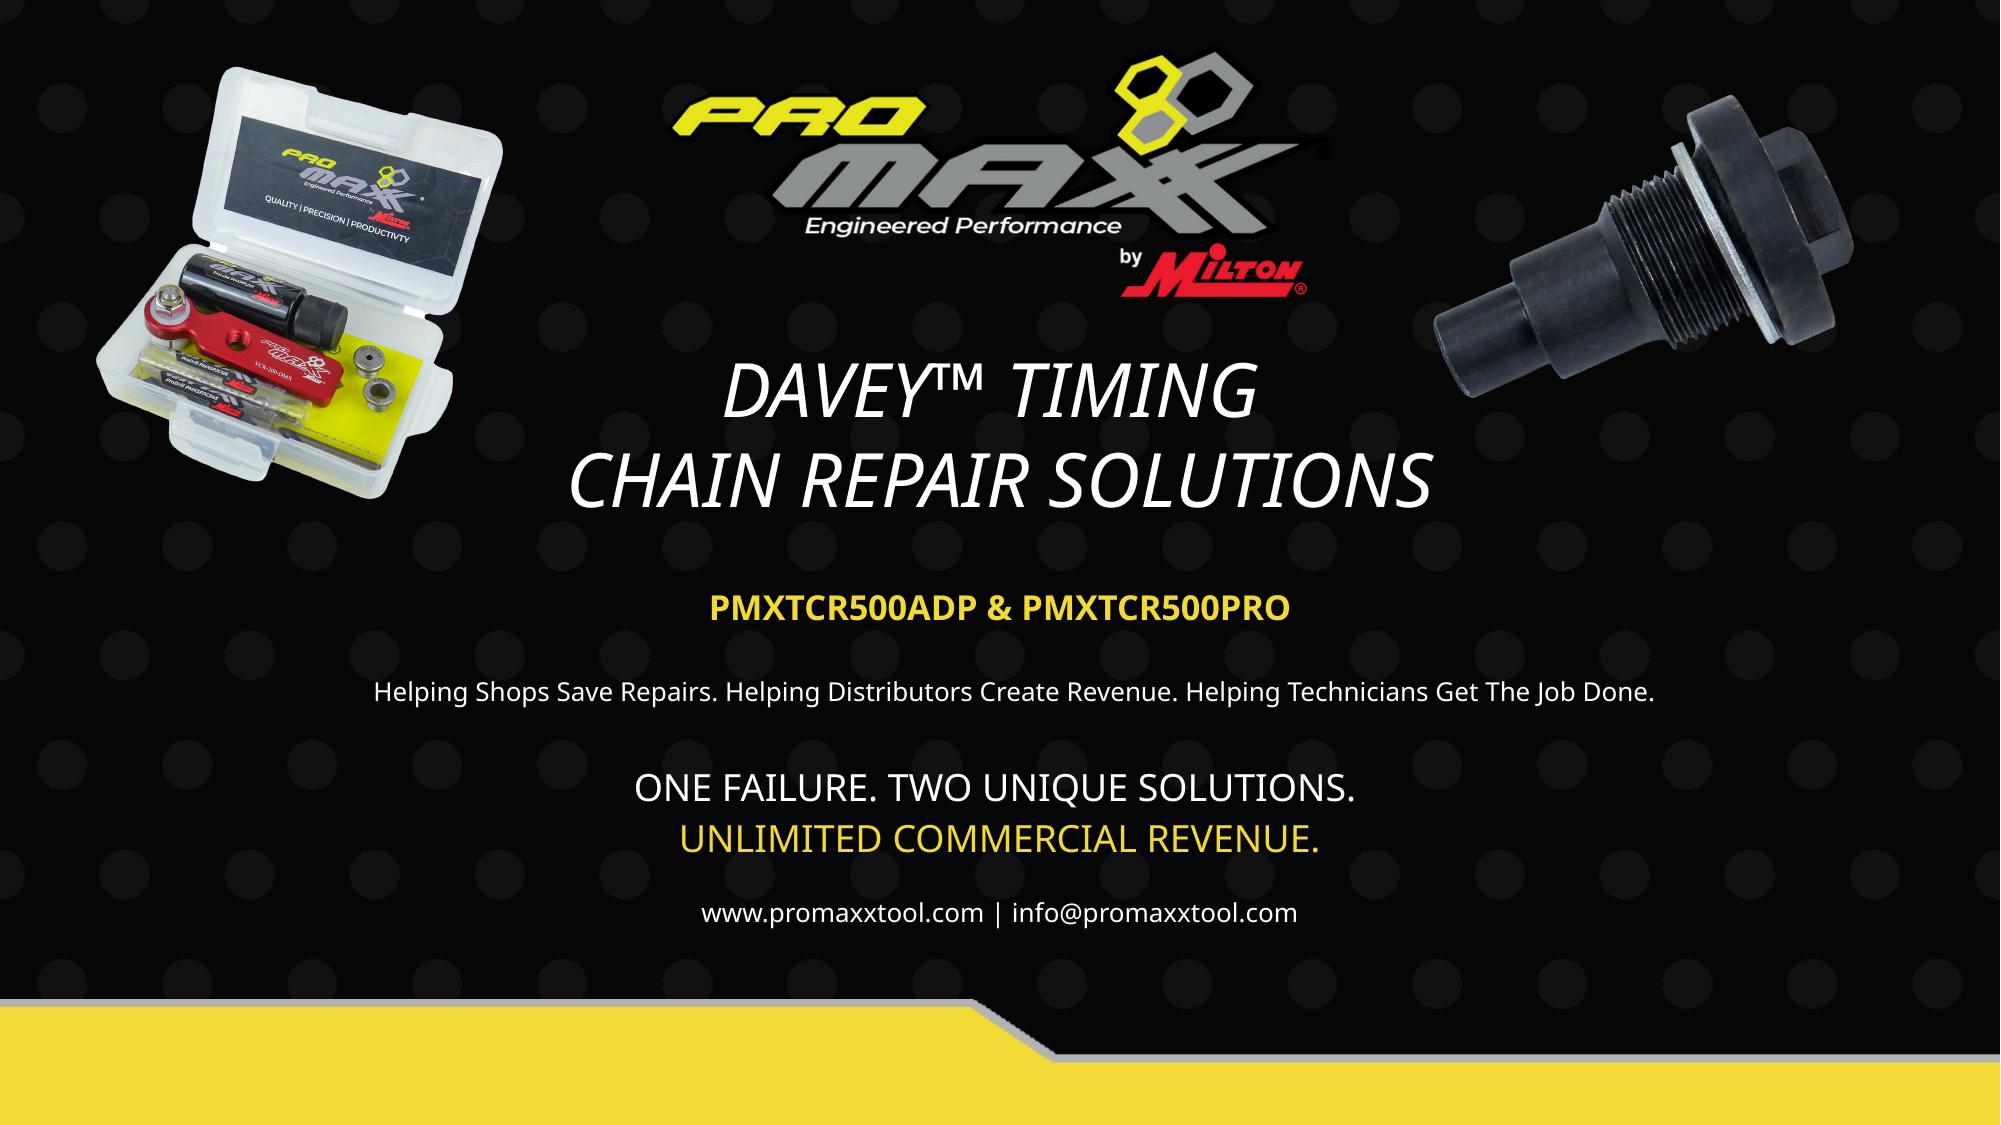

DAVEY™ TIMING
CHAIN REPAIR SOLUTIONS
PMXTCR500ADP & PMXTCR500PRO
Helping Shops Save Repairs. Helping Distributors Create Revenue. Helping Technicians Get The Job Done.
ONE FAILURE. TWO UNIQUE SOLUTIONS.
UNLIMITED COMMERCIAL REVENUE.
www.promaxxtool.com | info@promaxxtool.com